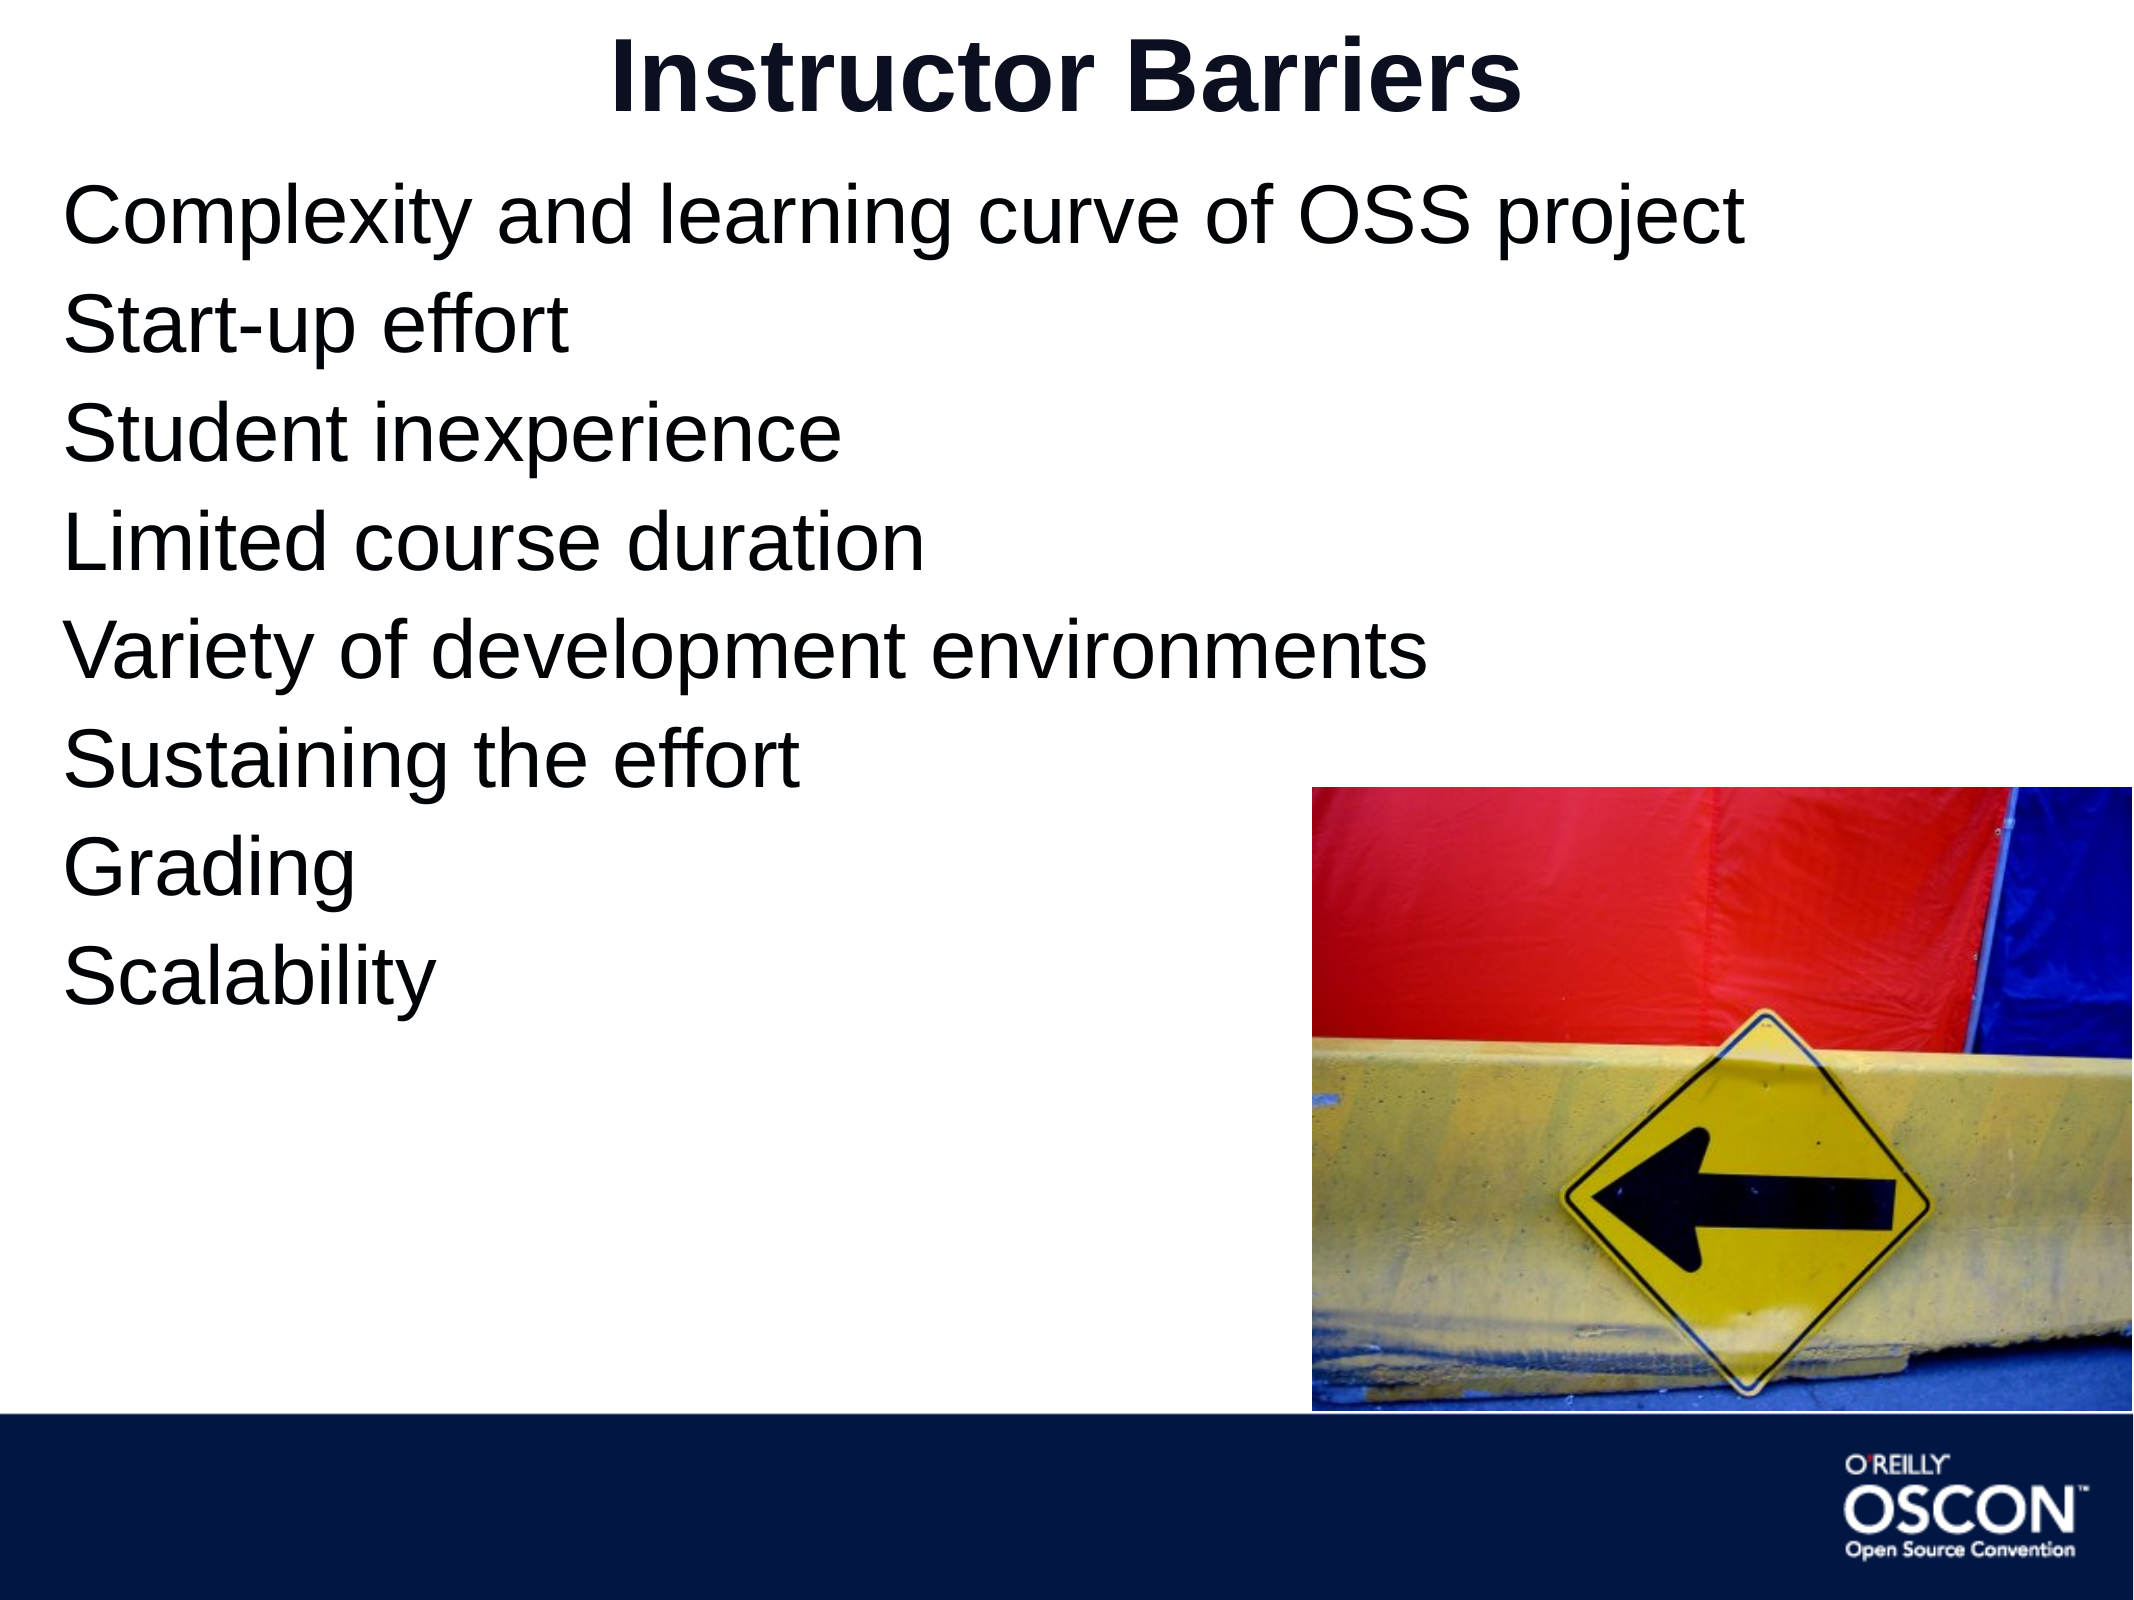

# Instructor Barriers
Complexity and learning curve of OSS project
Start-up effort
Student inexperience
Limited course duration
Variety of development environments
Sustaining the effort
Grading
Scalability